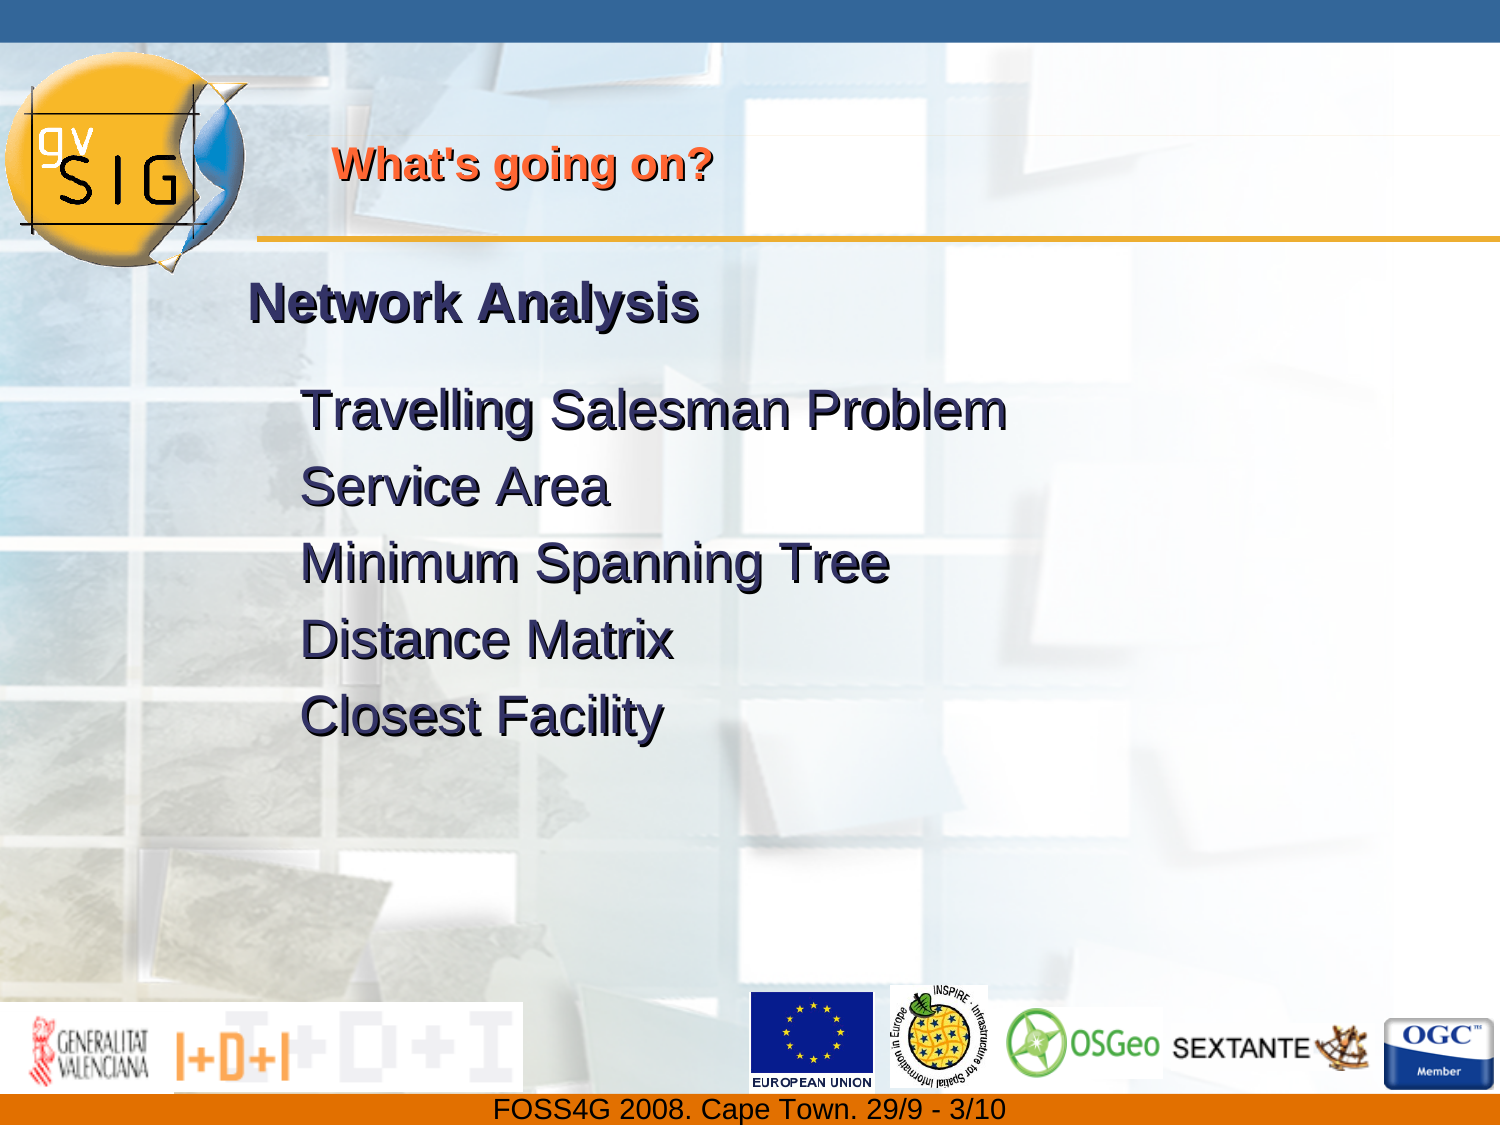

#
What's going on?
Network Analysis
Travelling Salesman Problem
Service Area
Minimum Spanning Tree
Distance Matrix
Closest Facility